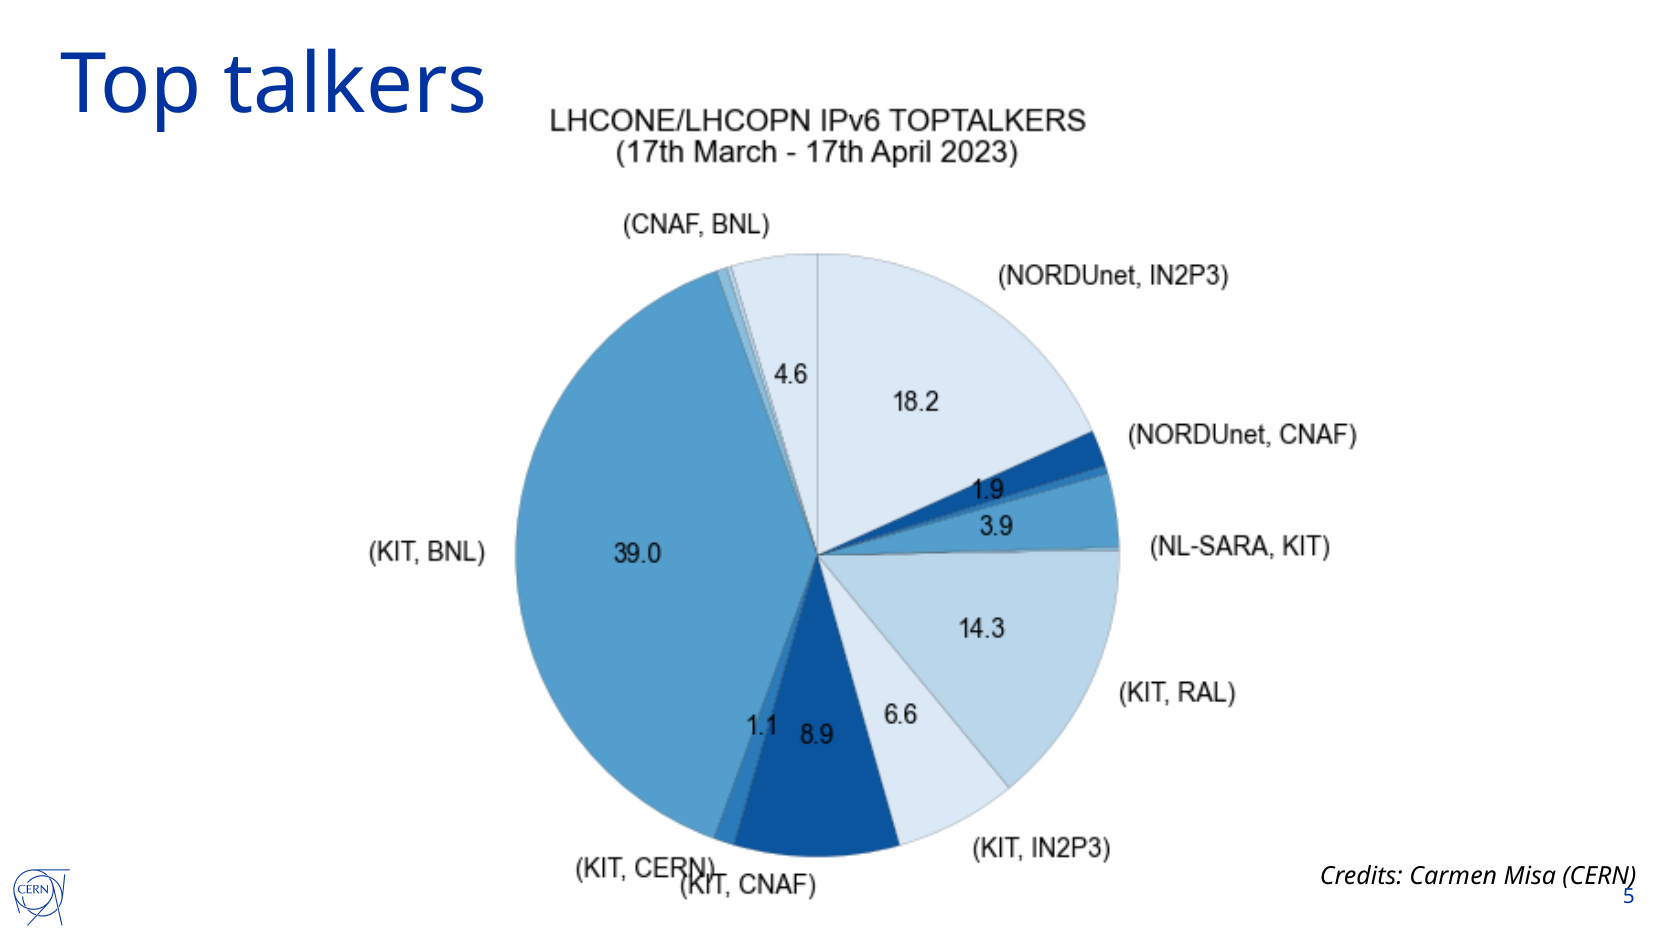

# Top talkers
Credits: Carmen Misa (CERN)